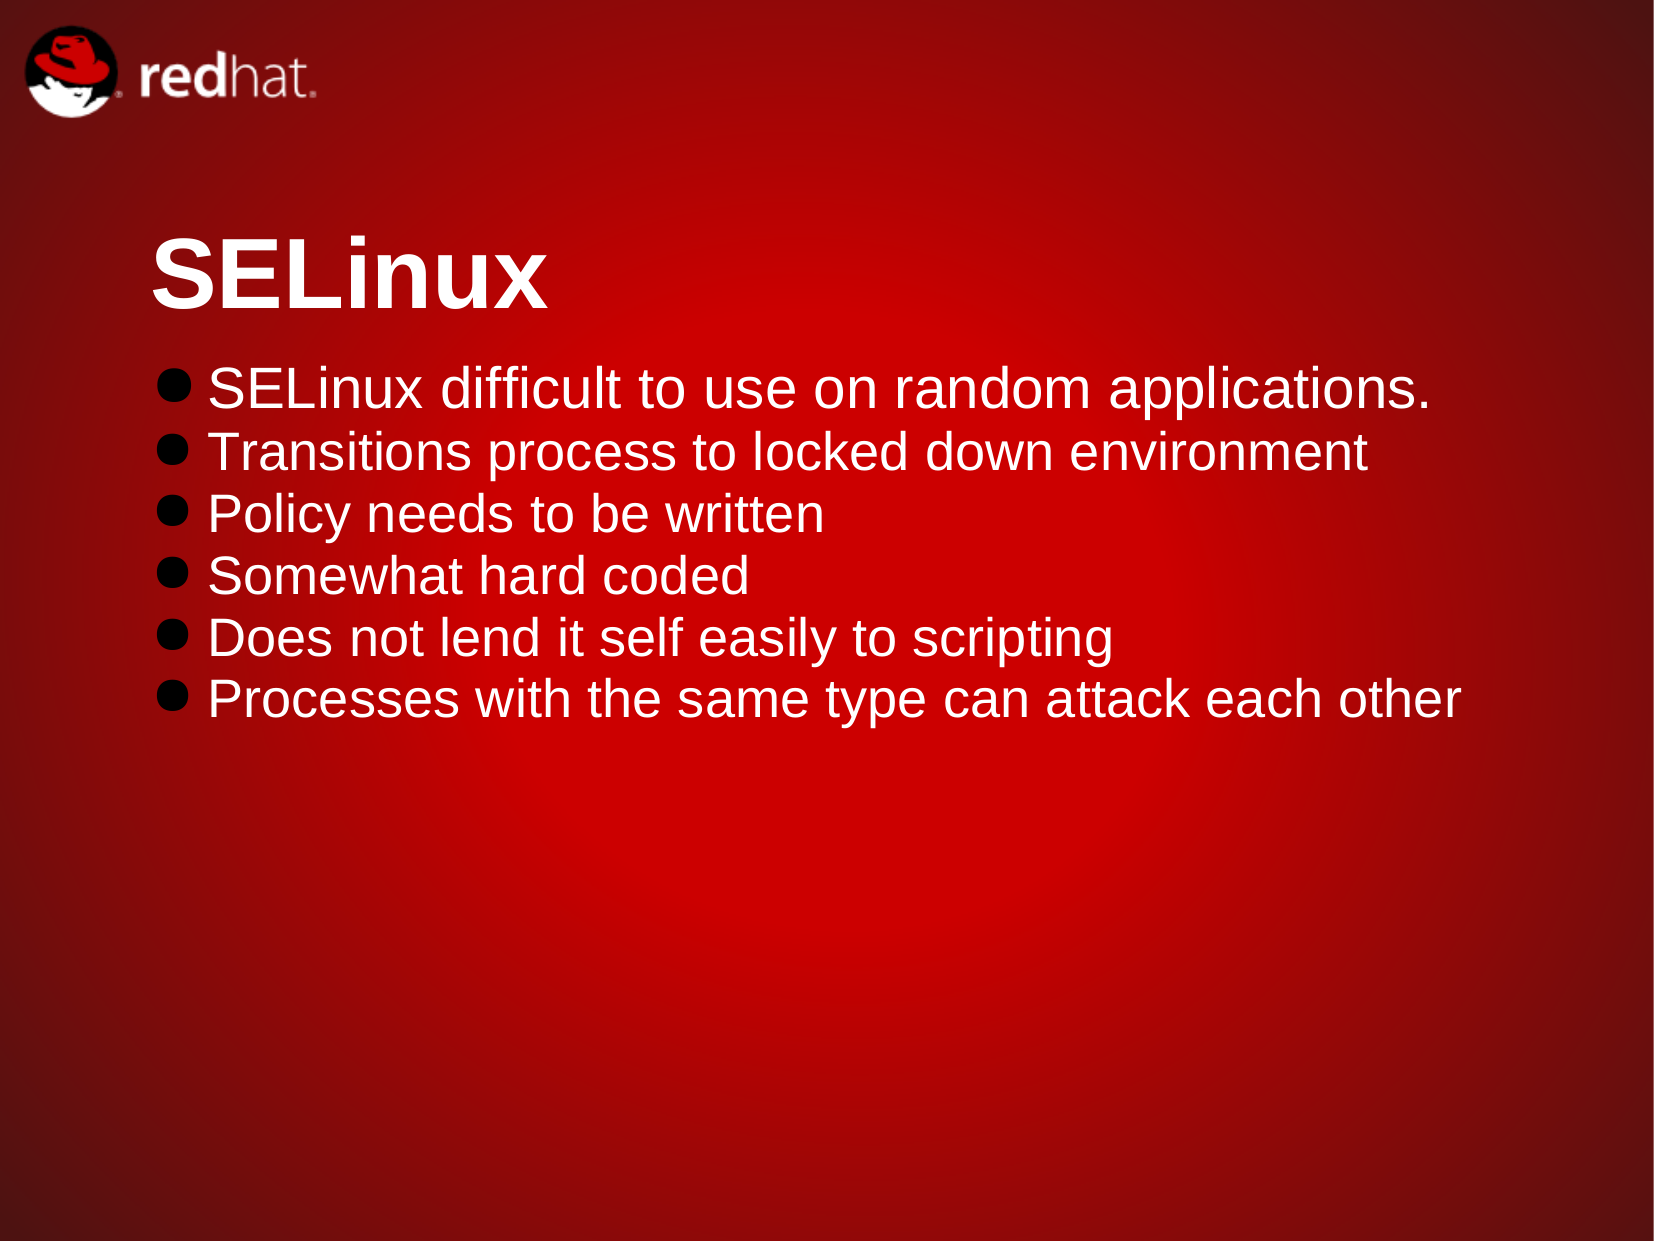

# SELinux
SELinux difficult to use on random applications.
Transitions process to locked down environment
Policy needs to be written
Somewhat hard coded
Does not lend it self easily to scripting
Processes with the same type can attack each other